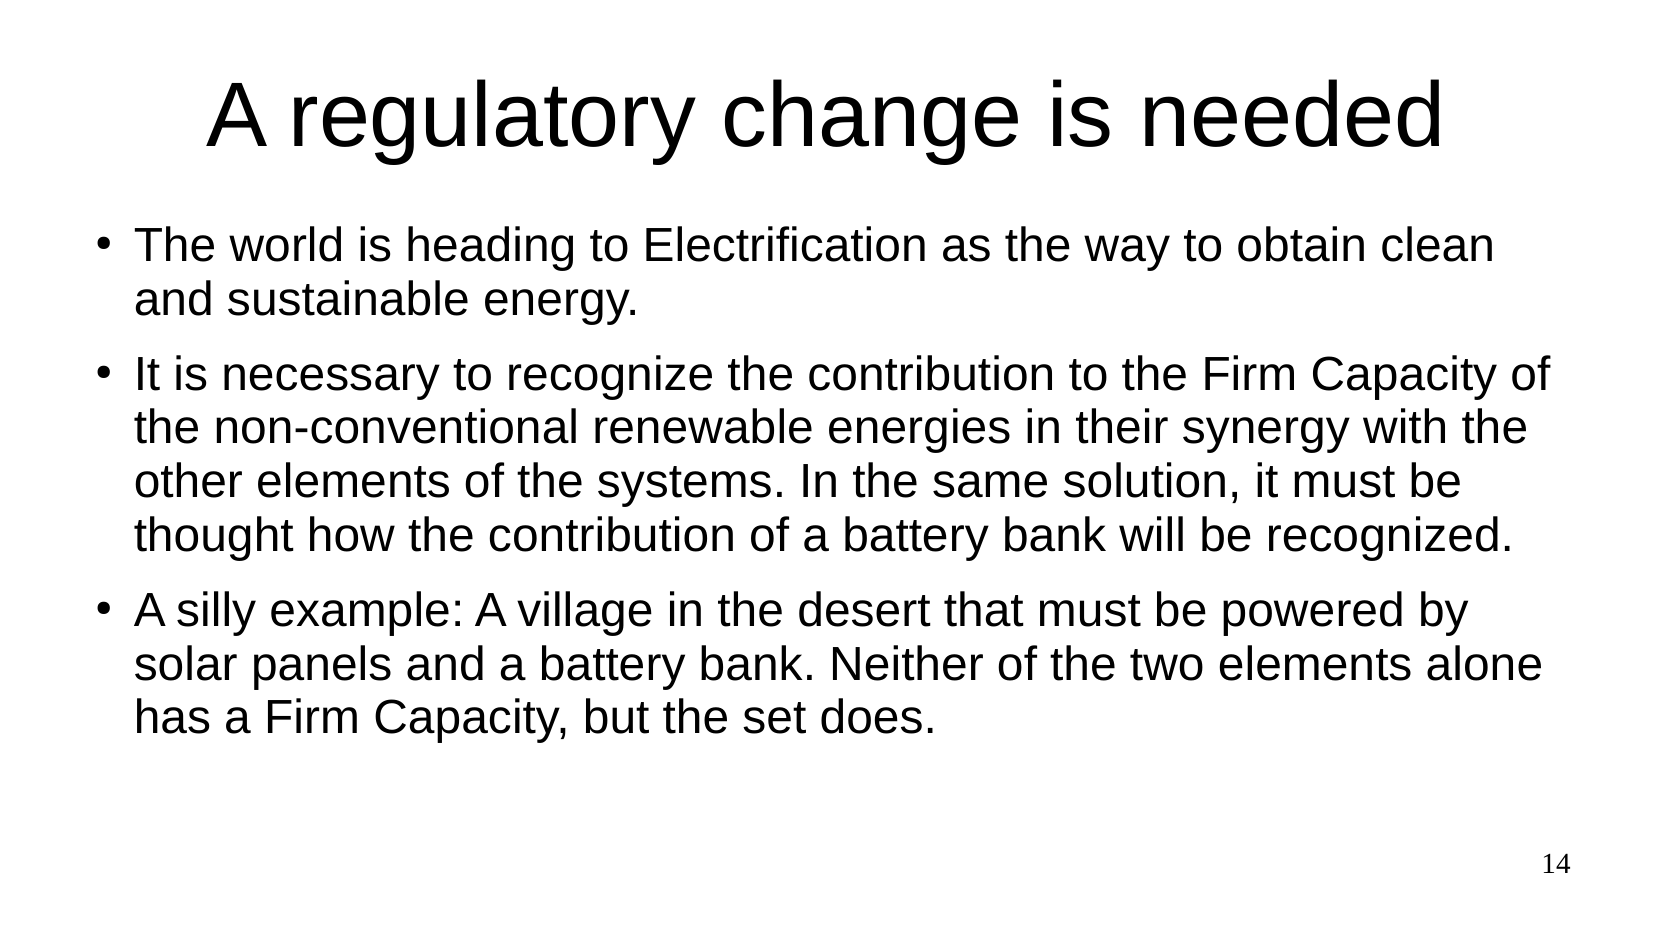

# A regulatory change is needed
The world is heading to Electrification as the way to obtain clean and sustainable energy.
It is necessary to recognize the contribution to the Firm Capacity of the non-conventional renewable energies in their synergy with the other elements of the systems. In the same solution, it must be thought how the contribution of a battery bank will be recognized.
A silly example: A village in the desert that must be powered by solar panels and a battery bank. Neither of the two elements alone has a Firm Capacity, but the set does.
14